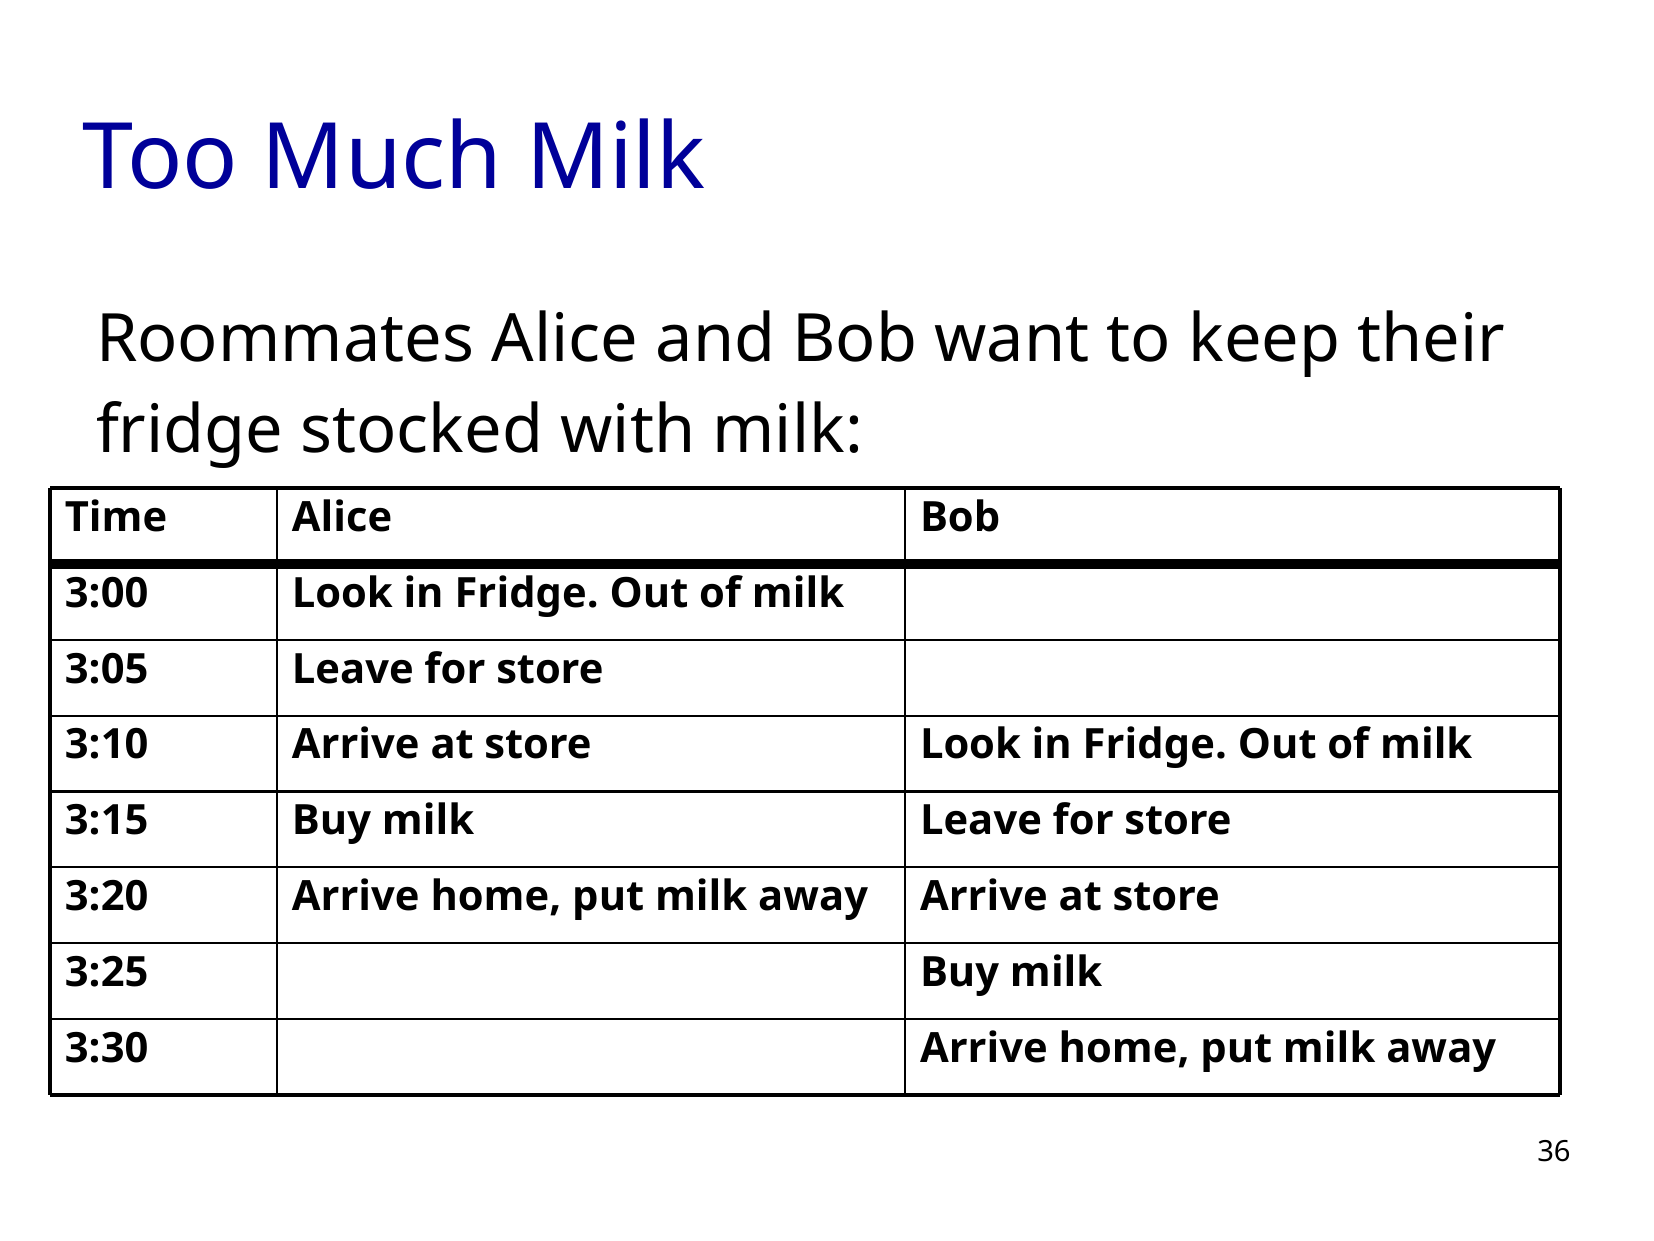

# Too Much Milk
Roommates Alice and Bob want to keep their fridge stocked with milk:
Time
Alice
Bob
3:00
Look in Fridge. Out of milk
3:05
Leave for store
3:10
Arrive at store
Look in Fridge. Out of milk
3:15
Buy milk
Leave for store
3:20
Arrive home, put milk away
Arrive at store
3:25
Buy milk
3:30
Arrive home, put milk away
36